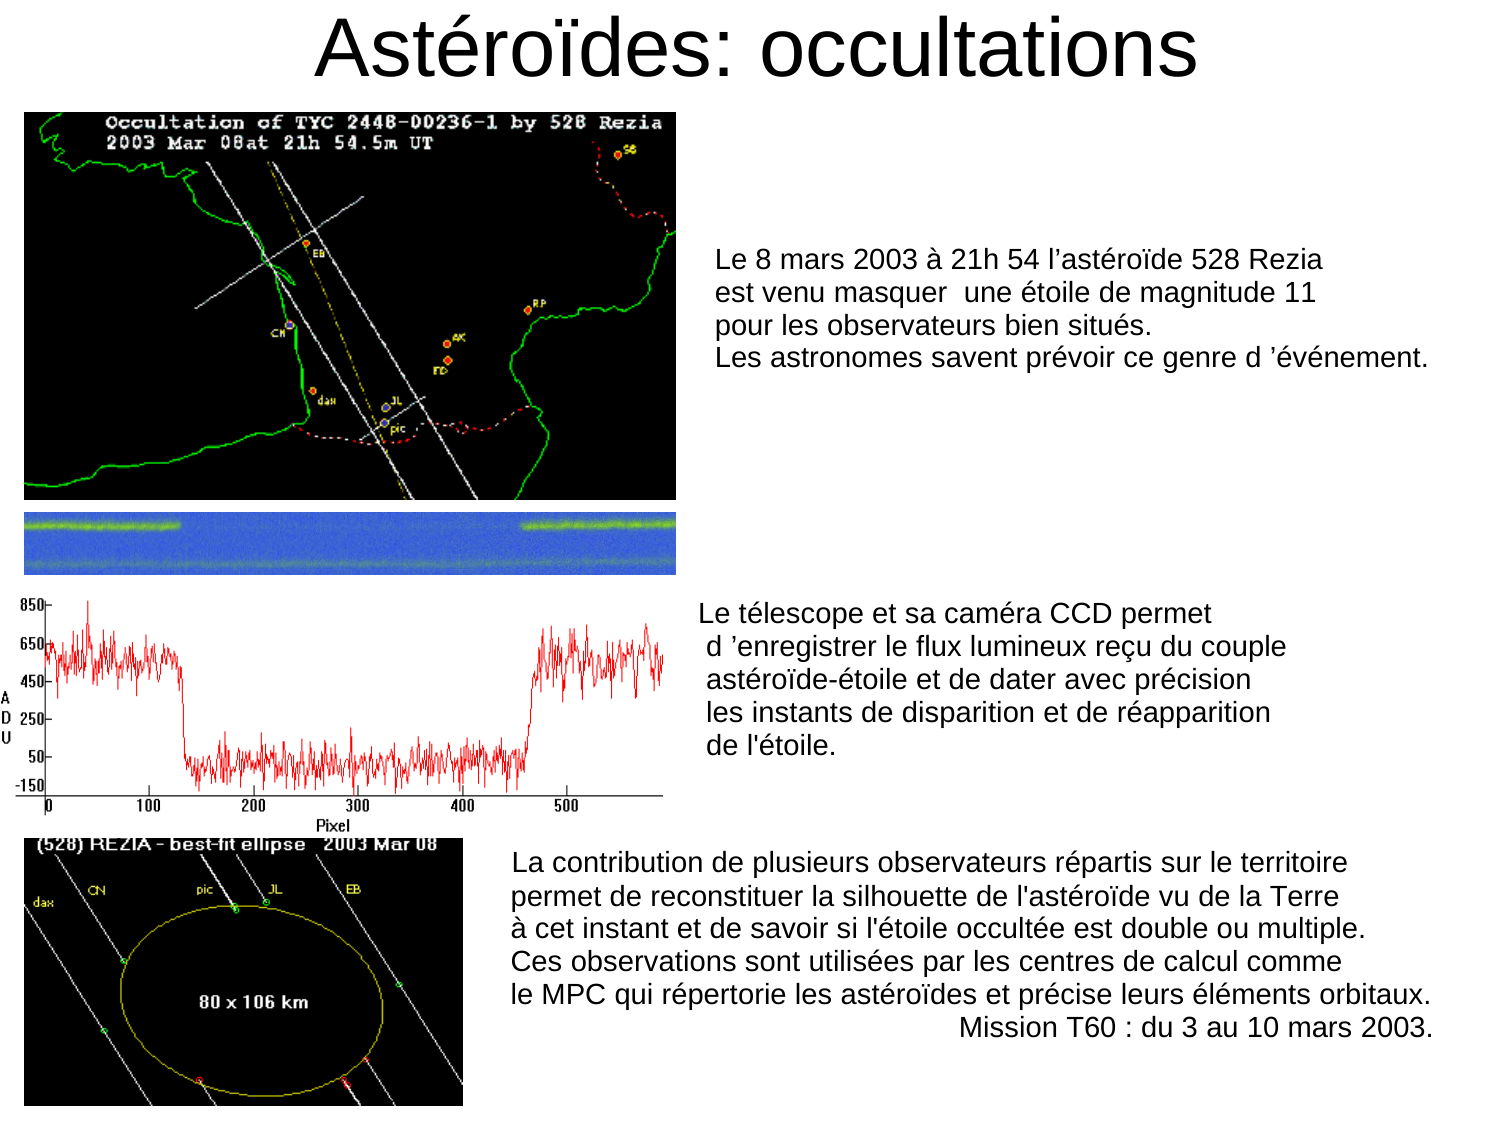

Astéroïdes: occultations
Le 8 mars 2003 à 21h 54 l’astéroïde 528 Rezia
est venu masquer une étoile de magnitude 11
pour les observateurs bien situés.
Les astronomes savent prévoir ce genre d ’événement.
 Le télescope et sa caméra CCD permet
 d ’enregistrer le flux lumineux reçu du couple
 astéroïde-étoile et de dater avec précision
 les instants de disparition et de réapparition
 de l'étoile.
 La contribution de plusieurs observateurs répartis sur le territoire
 permet de reconstituer la silhouette de l'astéroïde vu de la Terre
 à cet instant et de savoir si l'étoile occultée est double ou multiple.
 Ces observations sont utilisées par les centres de calcul comme
 le MPC qui répertorie les astéroïdes et précise leurs éléments orbitaux.
		 Mission T60 : du 3 au 10 mars 2003.